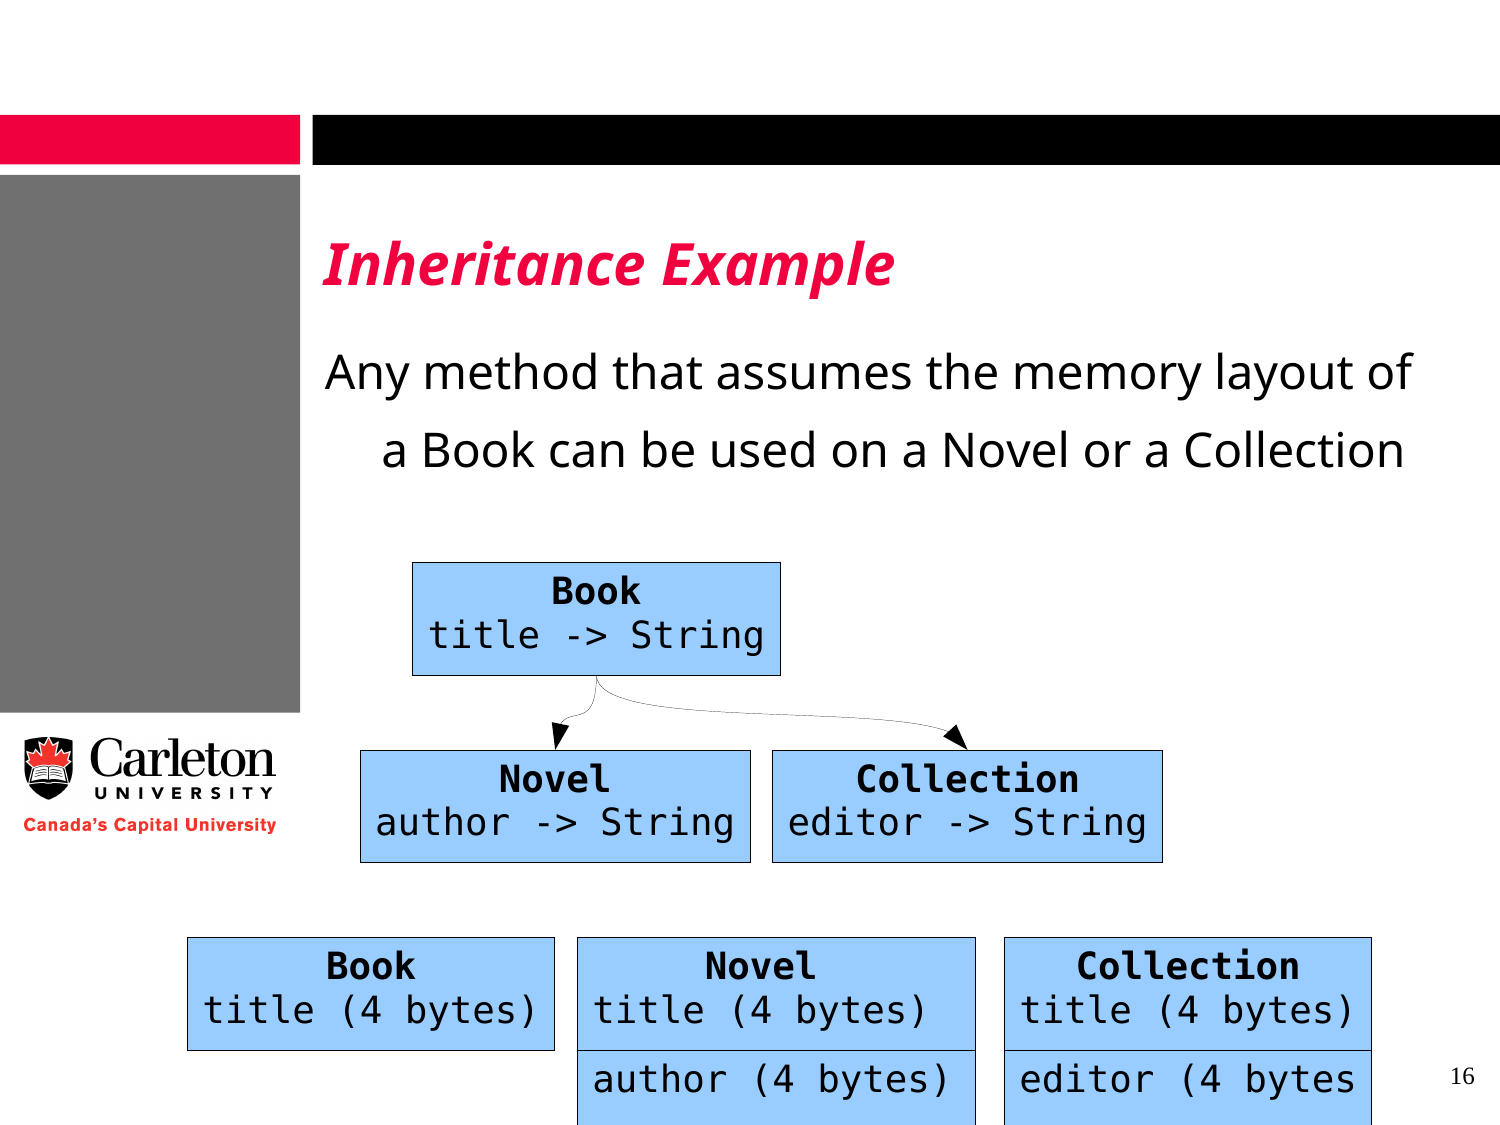

# Inheritance Example
Any method that assumes the memory layout of a Book can be used on a Novel or a Collection
Book
title -> String
Novel
author -> String
Collection
editor -> String
Book
title (4 bytes)
Novel
title (4 bytes)
Collection
title (4 bytes)
author (4 bytes)
editor (4 bytes
16